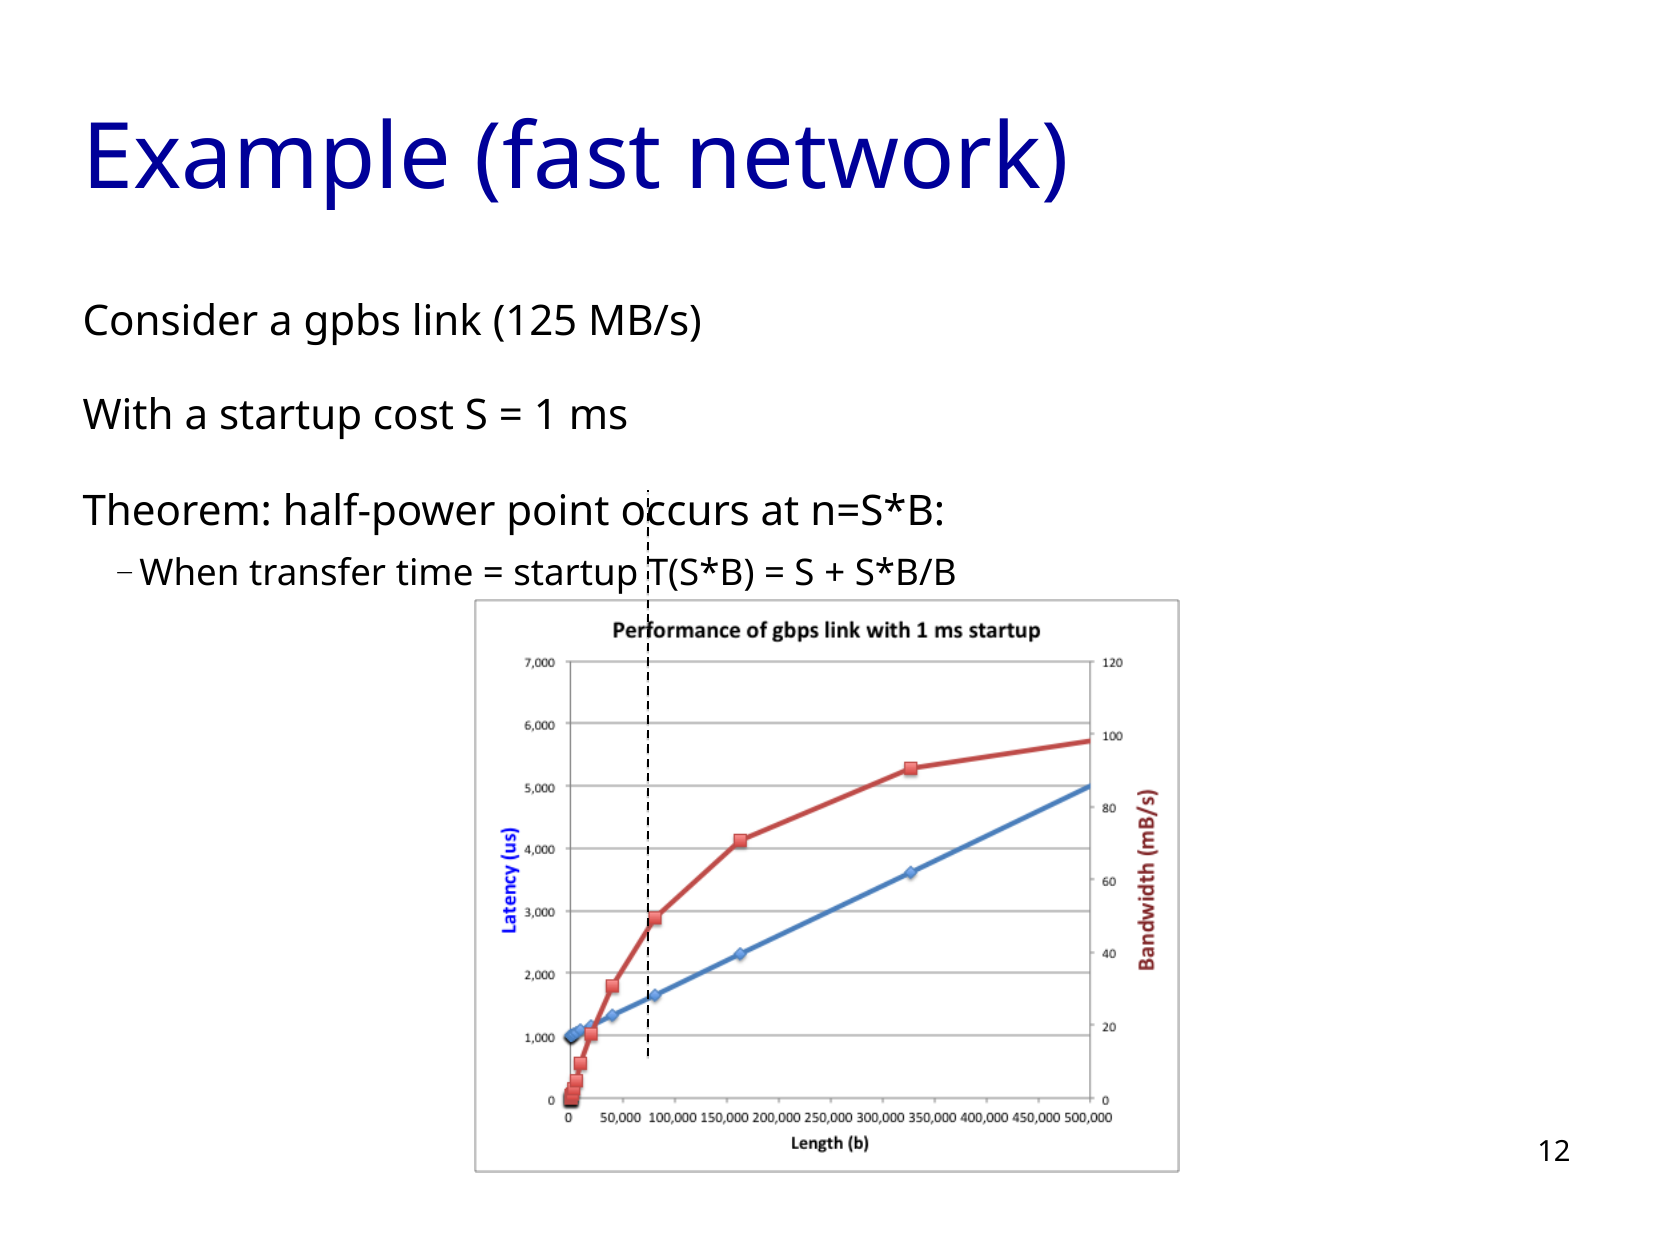

# Example (fast network)
Consider a gpbs link (125 MB/s)
With a startup cost S = 1 ms
Theorem: half-power point occurs at n=S*B:
When transfer time = startup T(S*B) = S + S*B/B
12